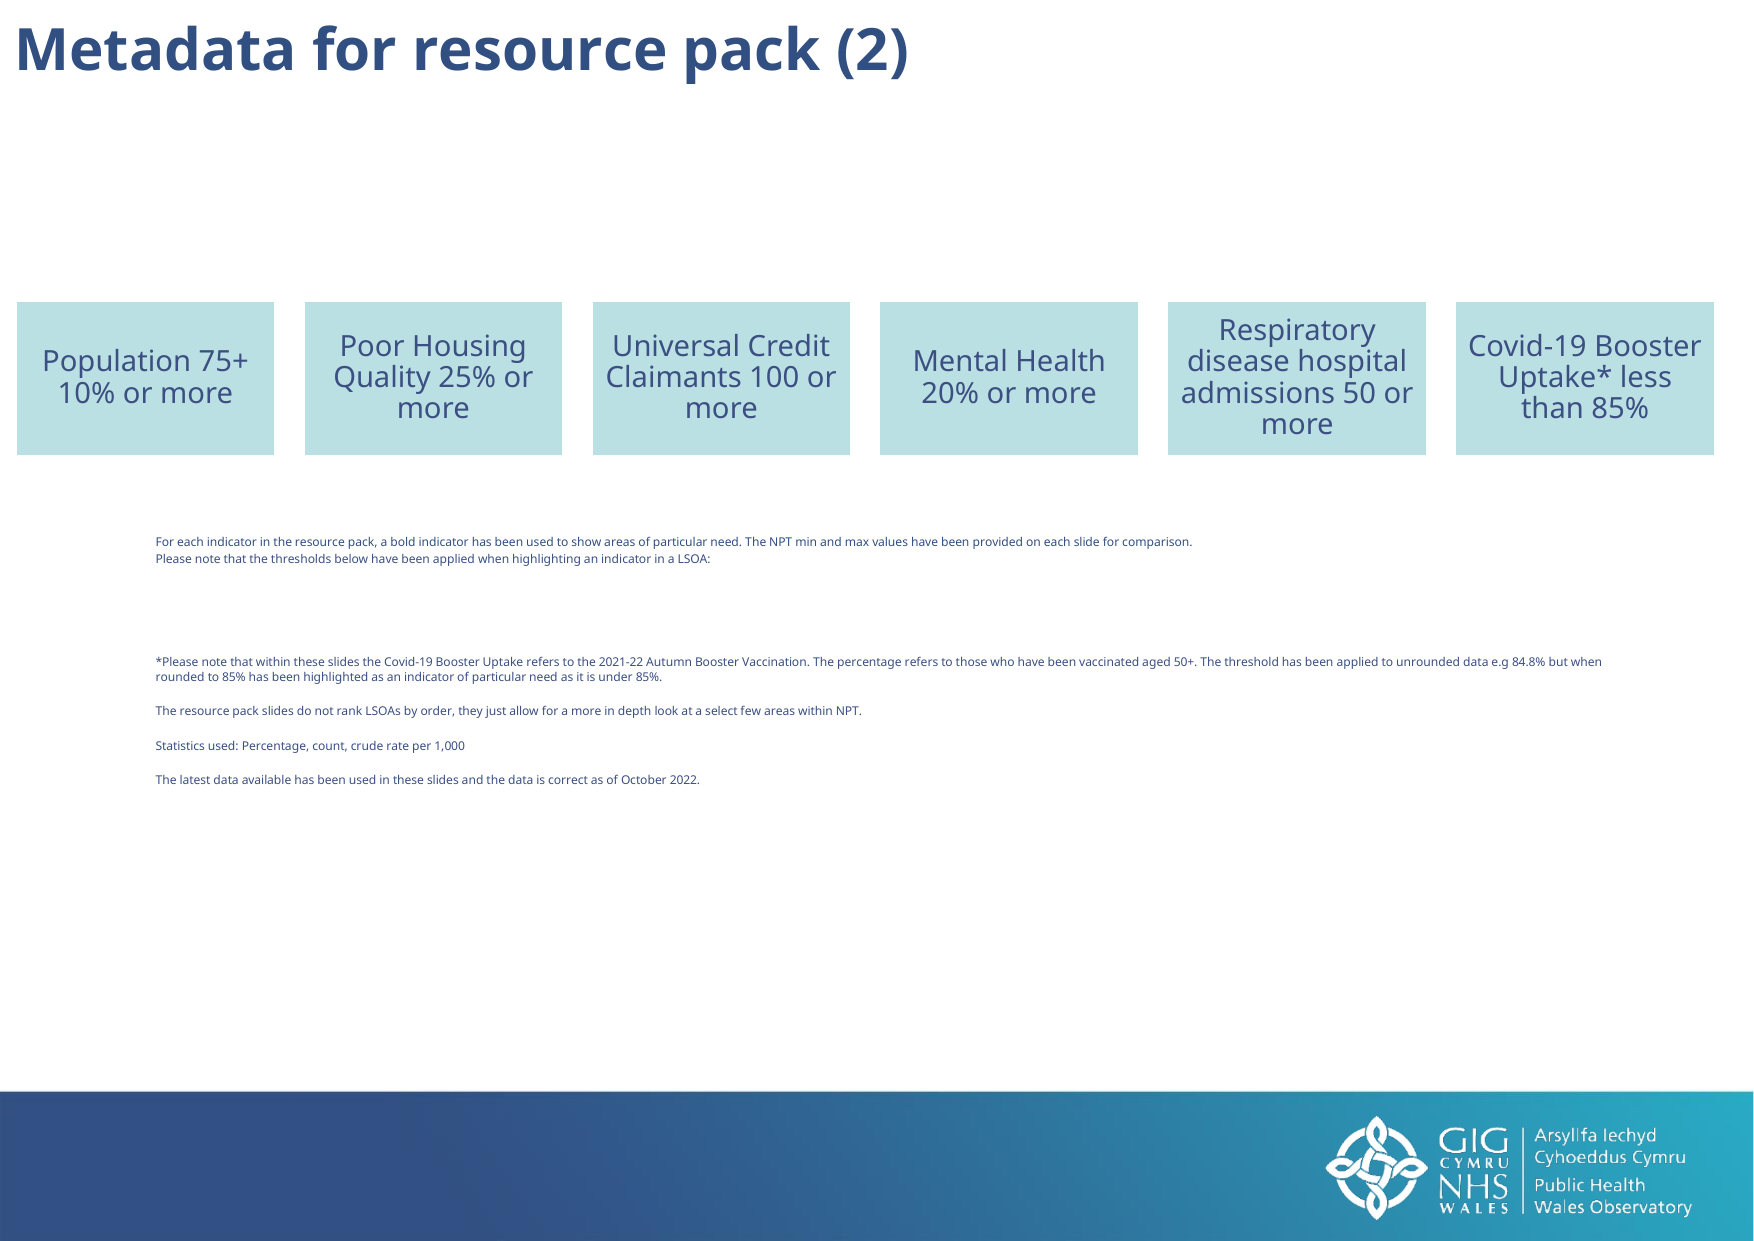

Metadata for resource pack (2)
Population 75+ 10% or more
Poor Housing Quality 25% or more
Universal Credit Claimants 100 or more
Mental Health 20% or more
Respiratory disease hospital admissions 50 or more
Covid-19 Booster Uptake* less than 85%
# For each indicator in the resource pack, a bold indicator has been used to show areas of particular need. The NPT min and max values have been provided on each slide for comparison.
Please note that the thresholds below have been applied when highlighting an indicator in a LSOA:
*Please note that within these slides the Covid-19 Booster Uptake refers to the 2021-22 Autumn Booster Vaccination. The percentage refers to those who have been vaccinated aged 50+. The threshold has been applied to unrounded data e.g 84.8% but when rounded to 85% has been highlighted as an indicator of particular need as it is under 85%.
The resource pack slides do not rank LSOAs by order, they just allow for a more in depth look at a select few areas within NPT.
Statistics used: Percentage, count, crude rate per 1,000
The latest data available has been used in these slides and the data is correct as of October 2022.